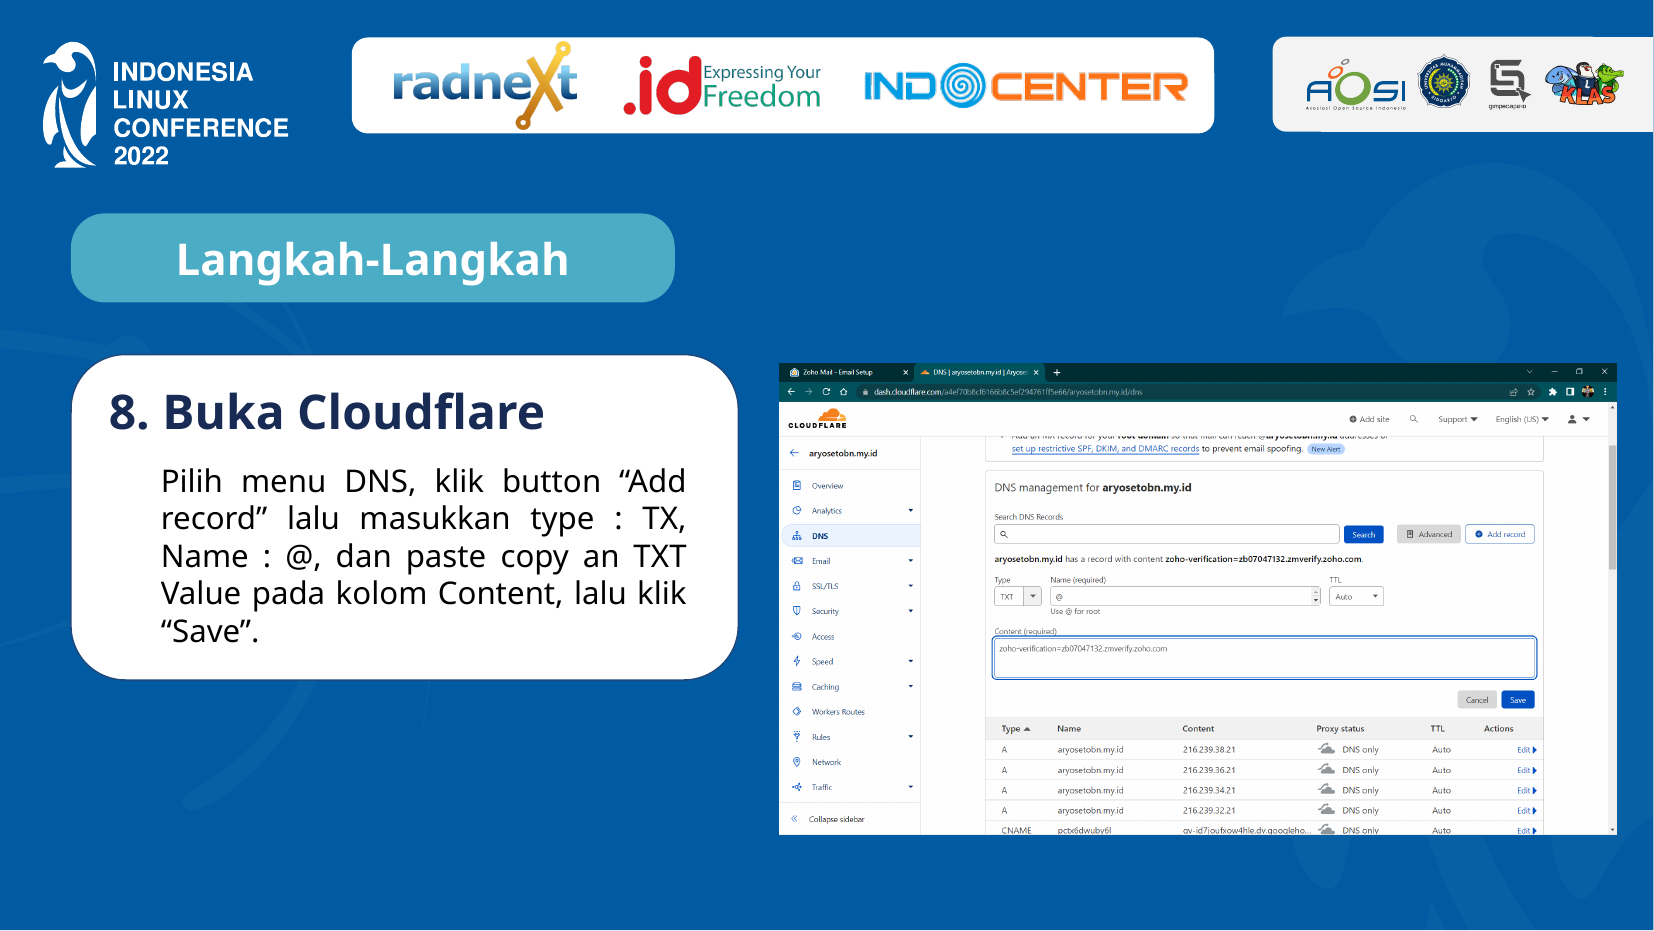

Langkah-Langkah
8. Buka Cloudflare
Pilih menu DNS, klik button “Add record” lalu masukkan type : TX, Name : @, dan paste copy an TXT Value pada kolom Content, lalu klik “Save”.